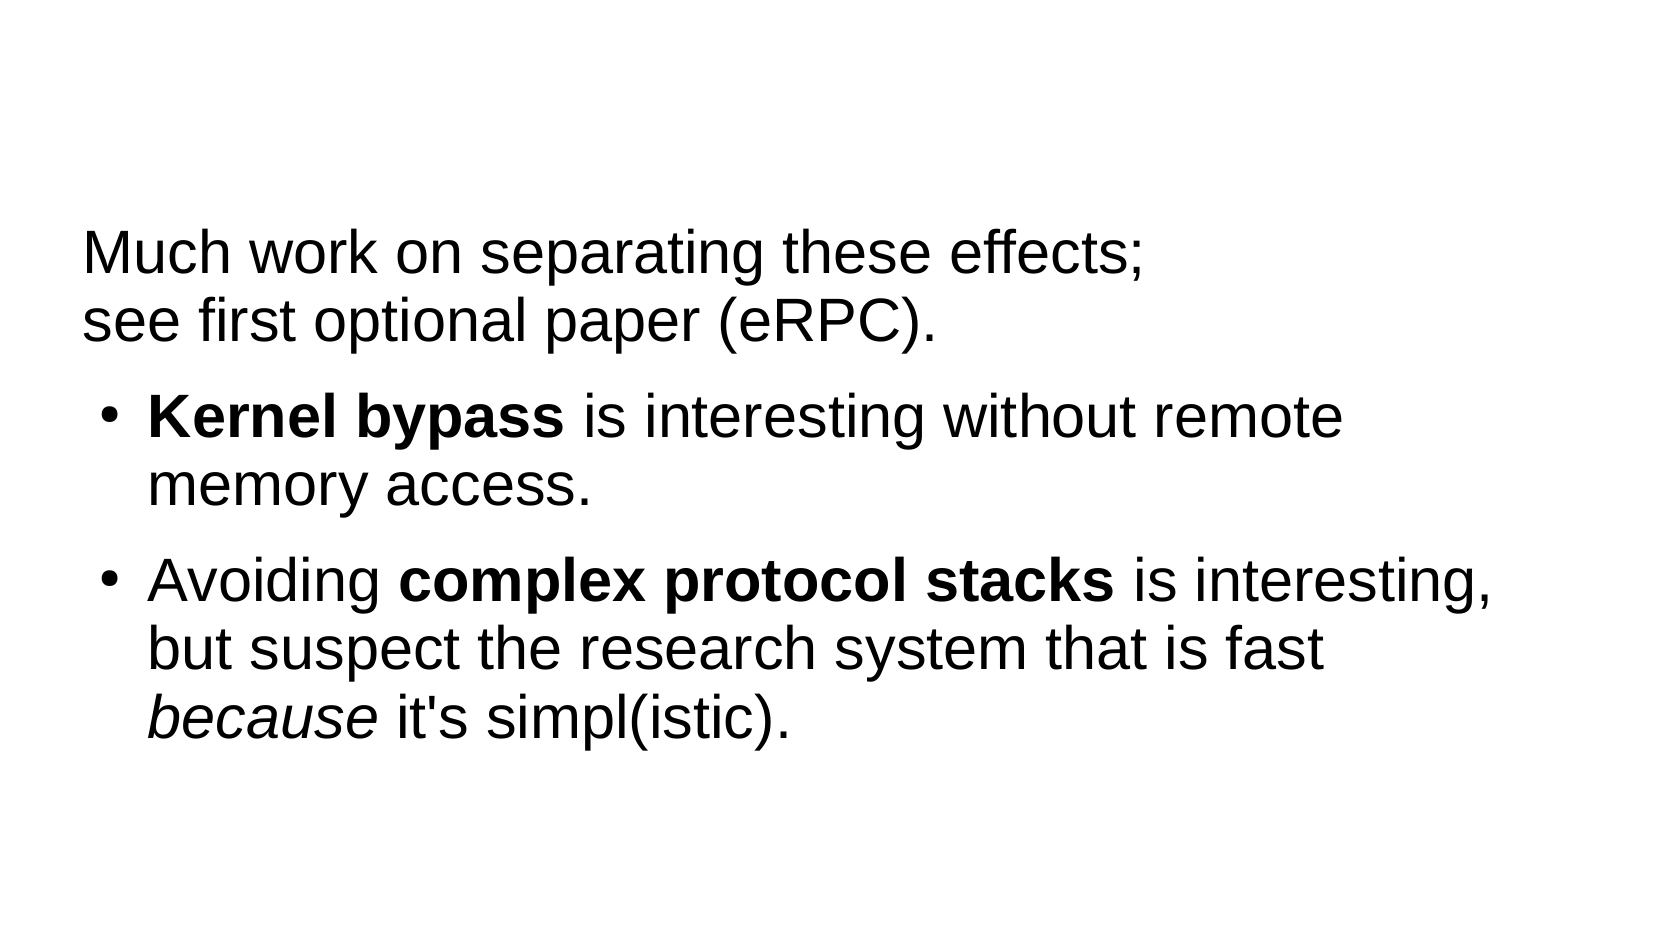

#
Much work on separating these effects;
see first optional paper (eRPC).
Kernel bypass is interesting without remote memory access.
Avoiding complex protocol stacks is interesting, but suspect the research system that is fast because it's simpl(istic).